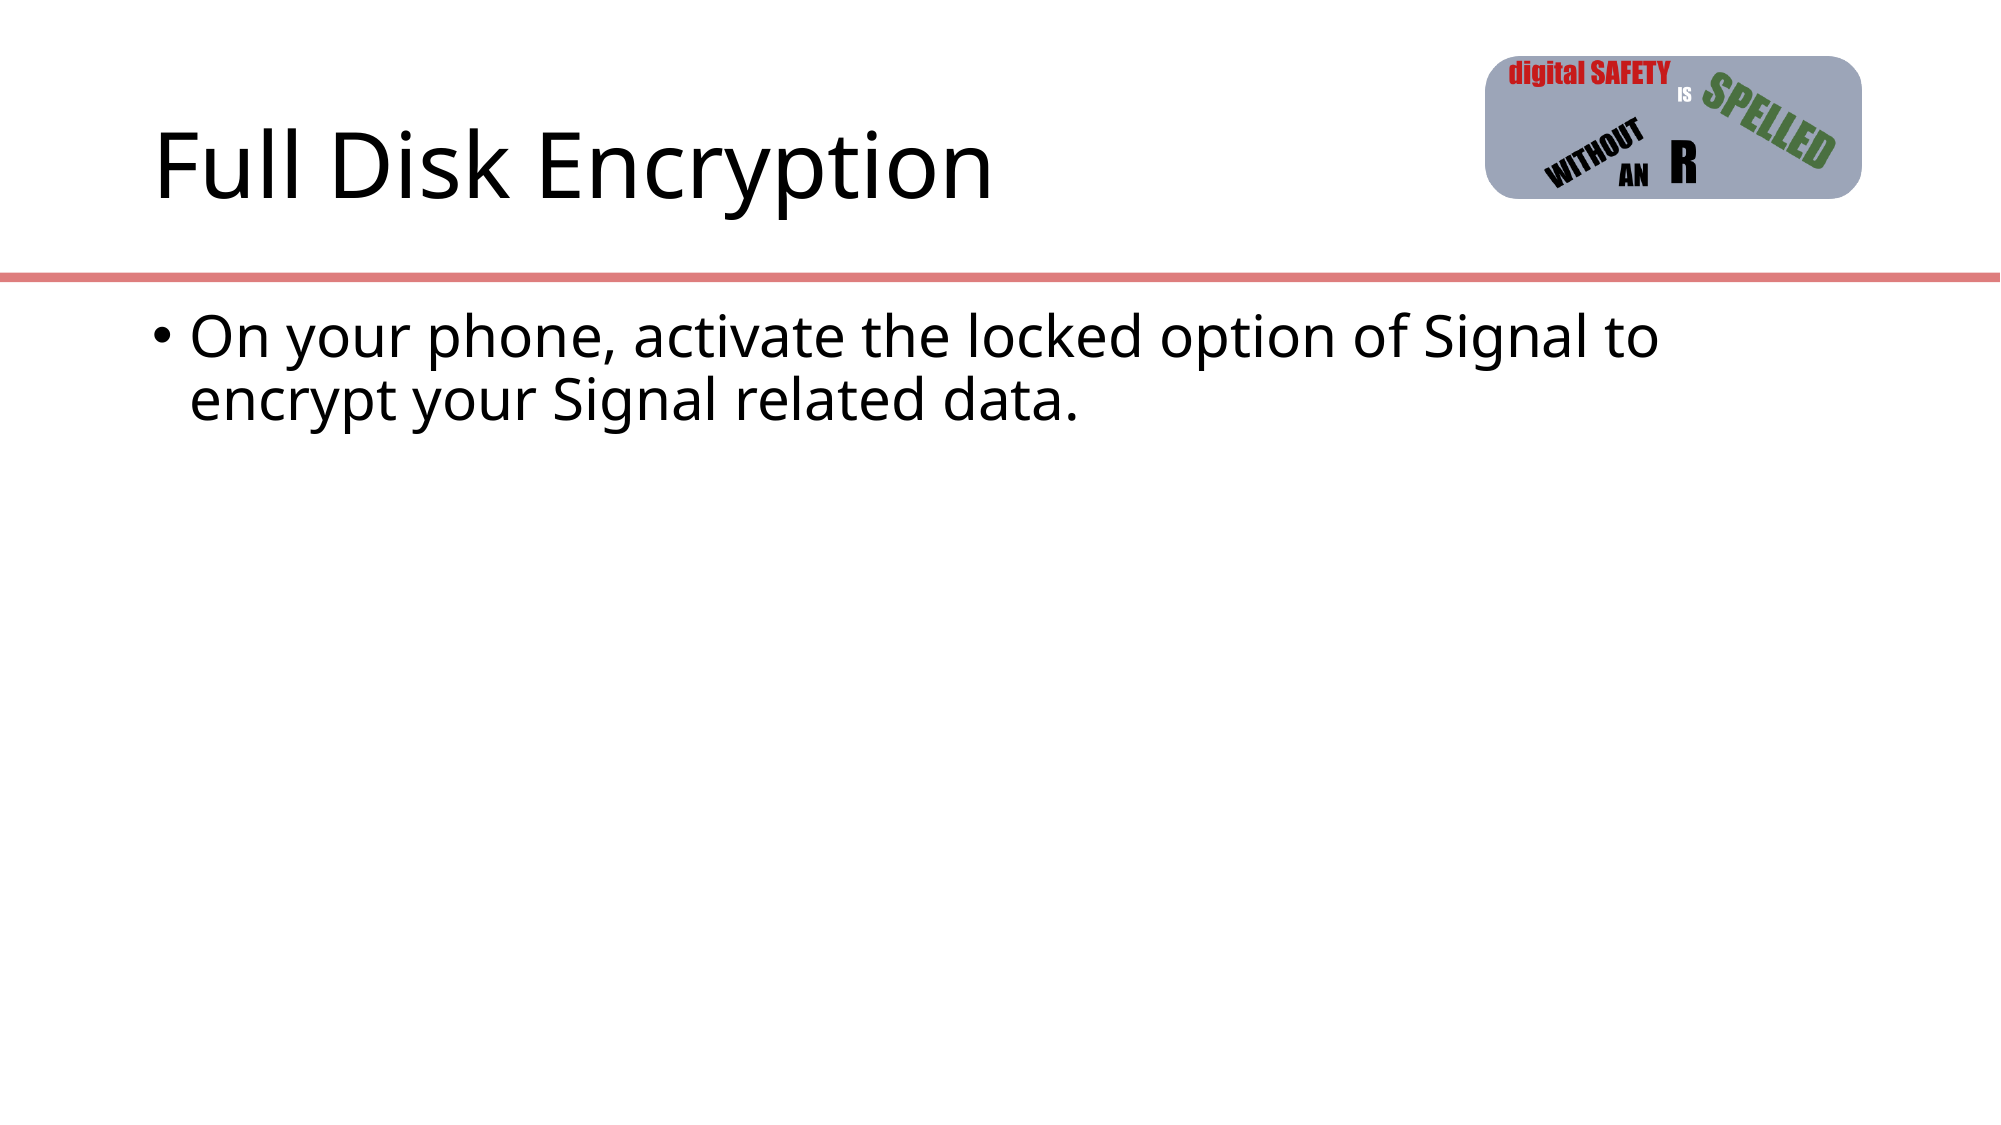

# Full Disk Encryption
On your phone, activate the locked option of Signal to encrypt your Signal related data.